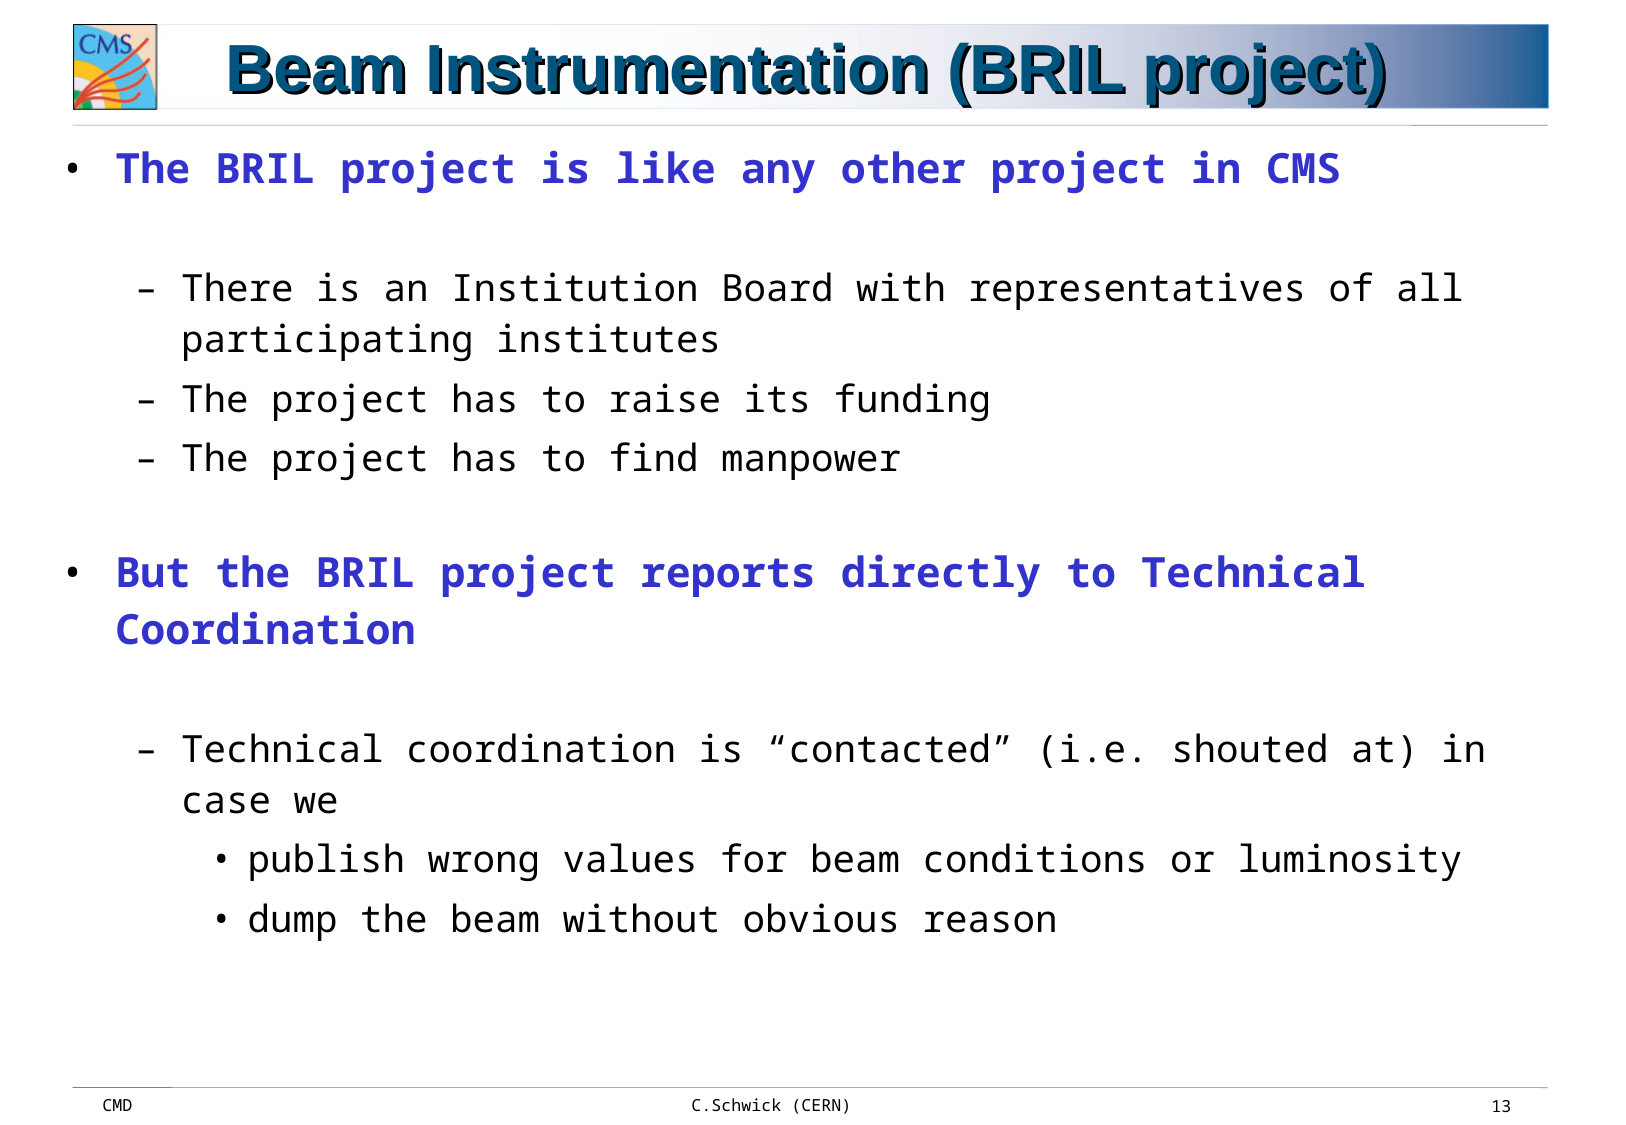

# Beam Instrumentation (BRIL project)
The BRIL project is like any other project in CMS
There is an Institution Board with representatives of all participating institutes
The project has to raise its funding
The project has to find manpower
But the BRIL project reports directly to Technical Coordination
Technical coordination is “contacted” (i.e. shouted at) in case we
publish wrong values for beam conditions or luminosity
dump the beam without obvious reason